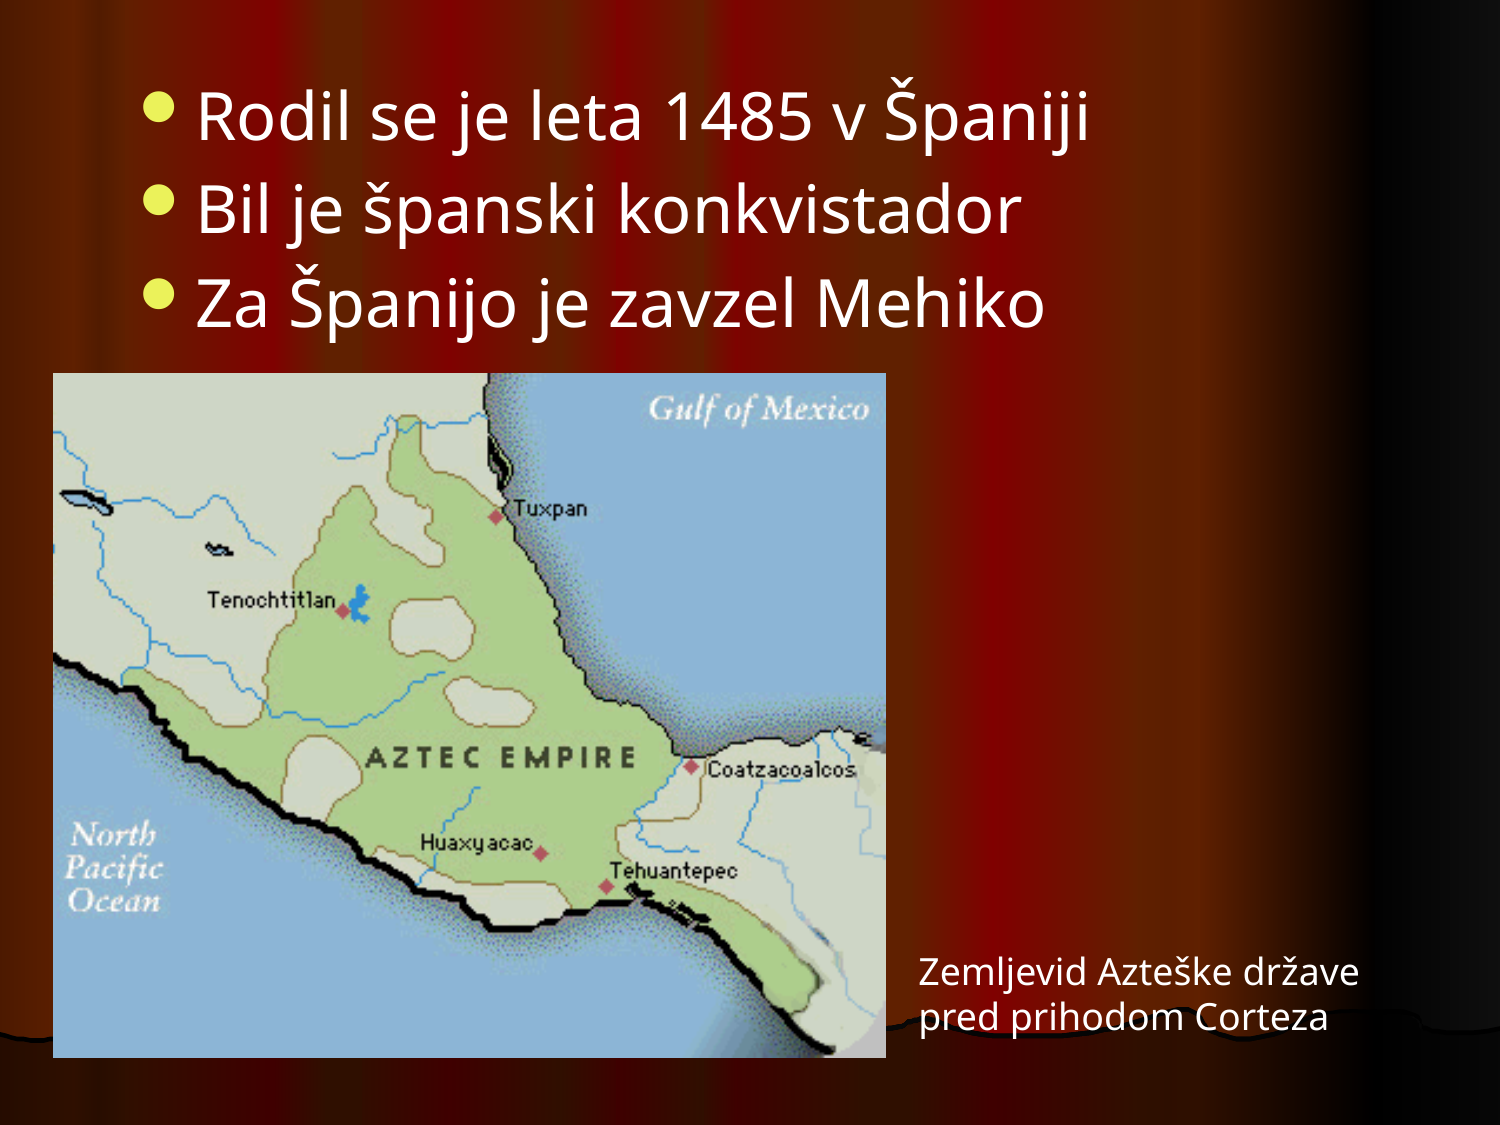

# Rodil se je leta 1485 v Španiji
Bil je španski konkvistador
Za Španijo je zavzel Mehiko
Zemljevid Azteške države pred prihodom Corteza